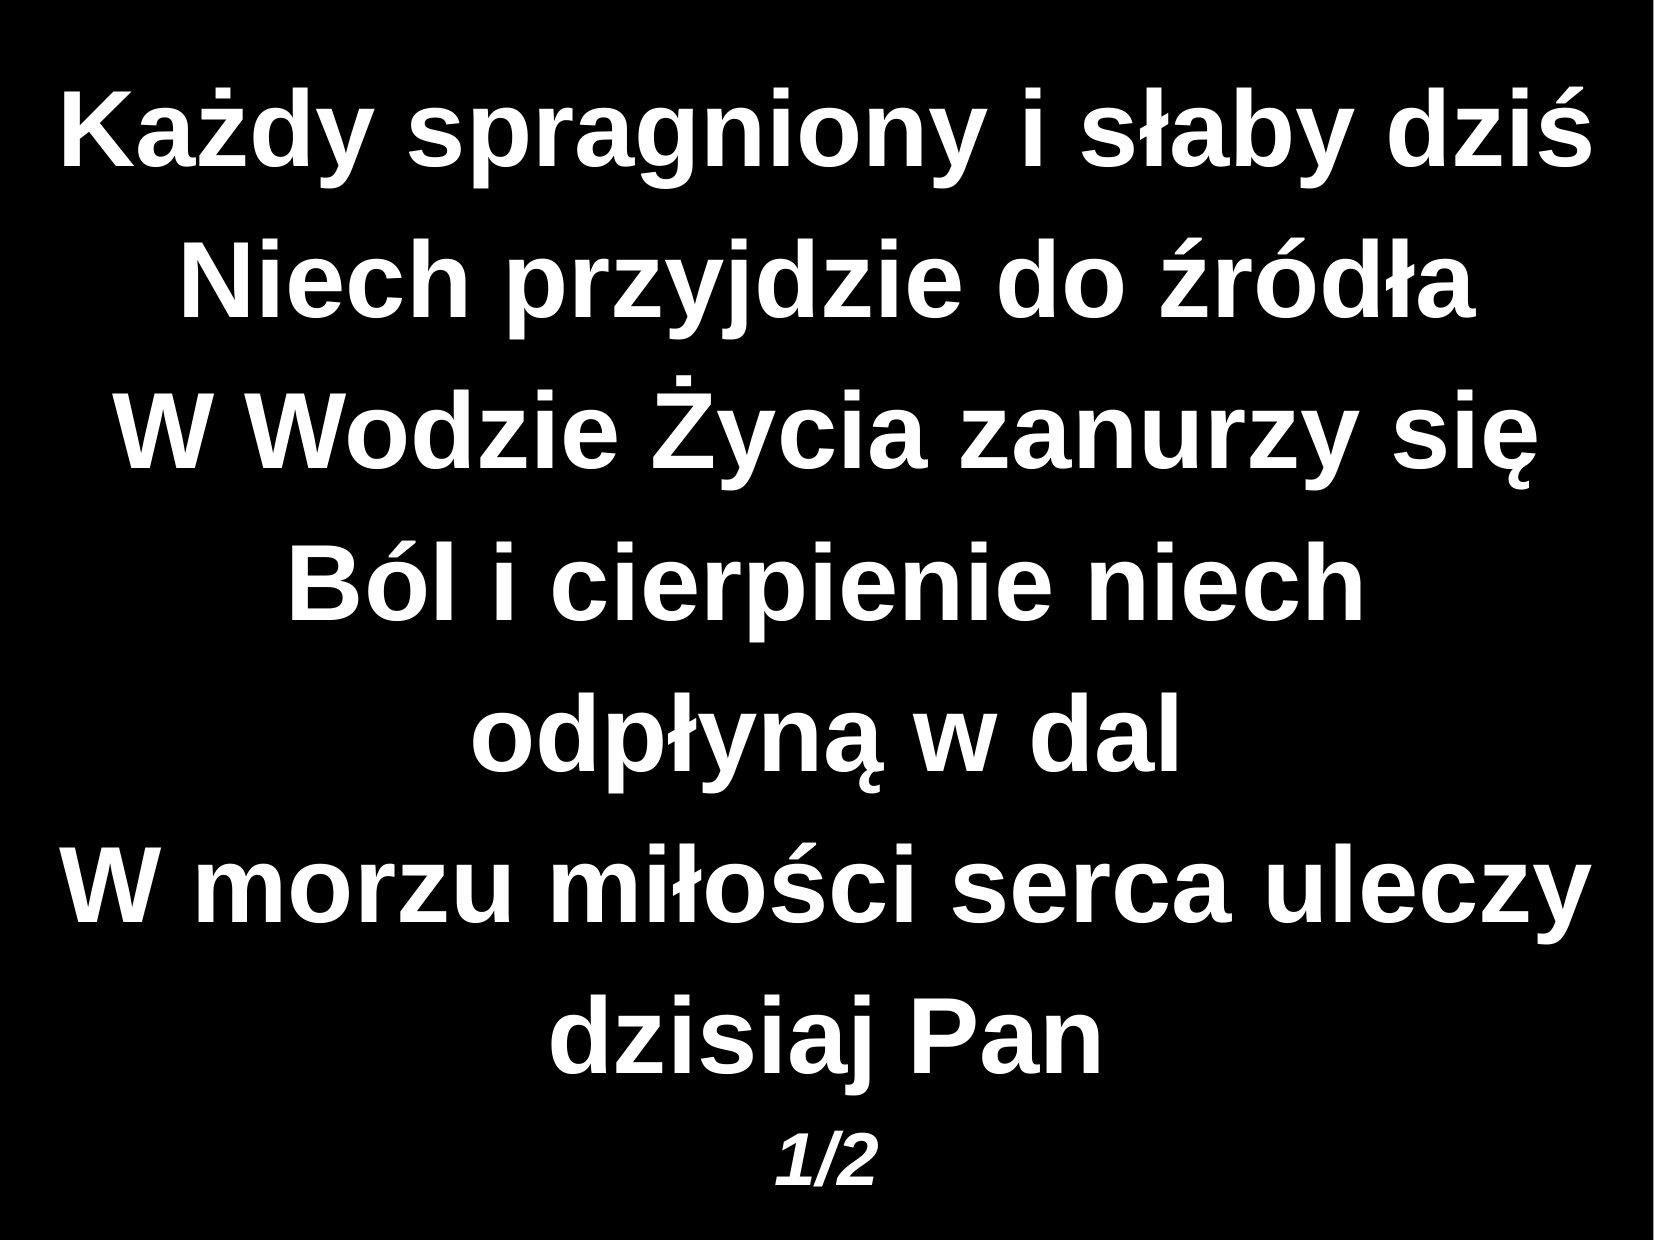

# Każdy spragniony i słaby dziś
Niech przyjdzie do źródła
W Wodzie Życia zanurzy się
Ból i cierpienie niech
odpłyną w dal
W morzu miłości serca uleczy dzisiaj Pan
1/2